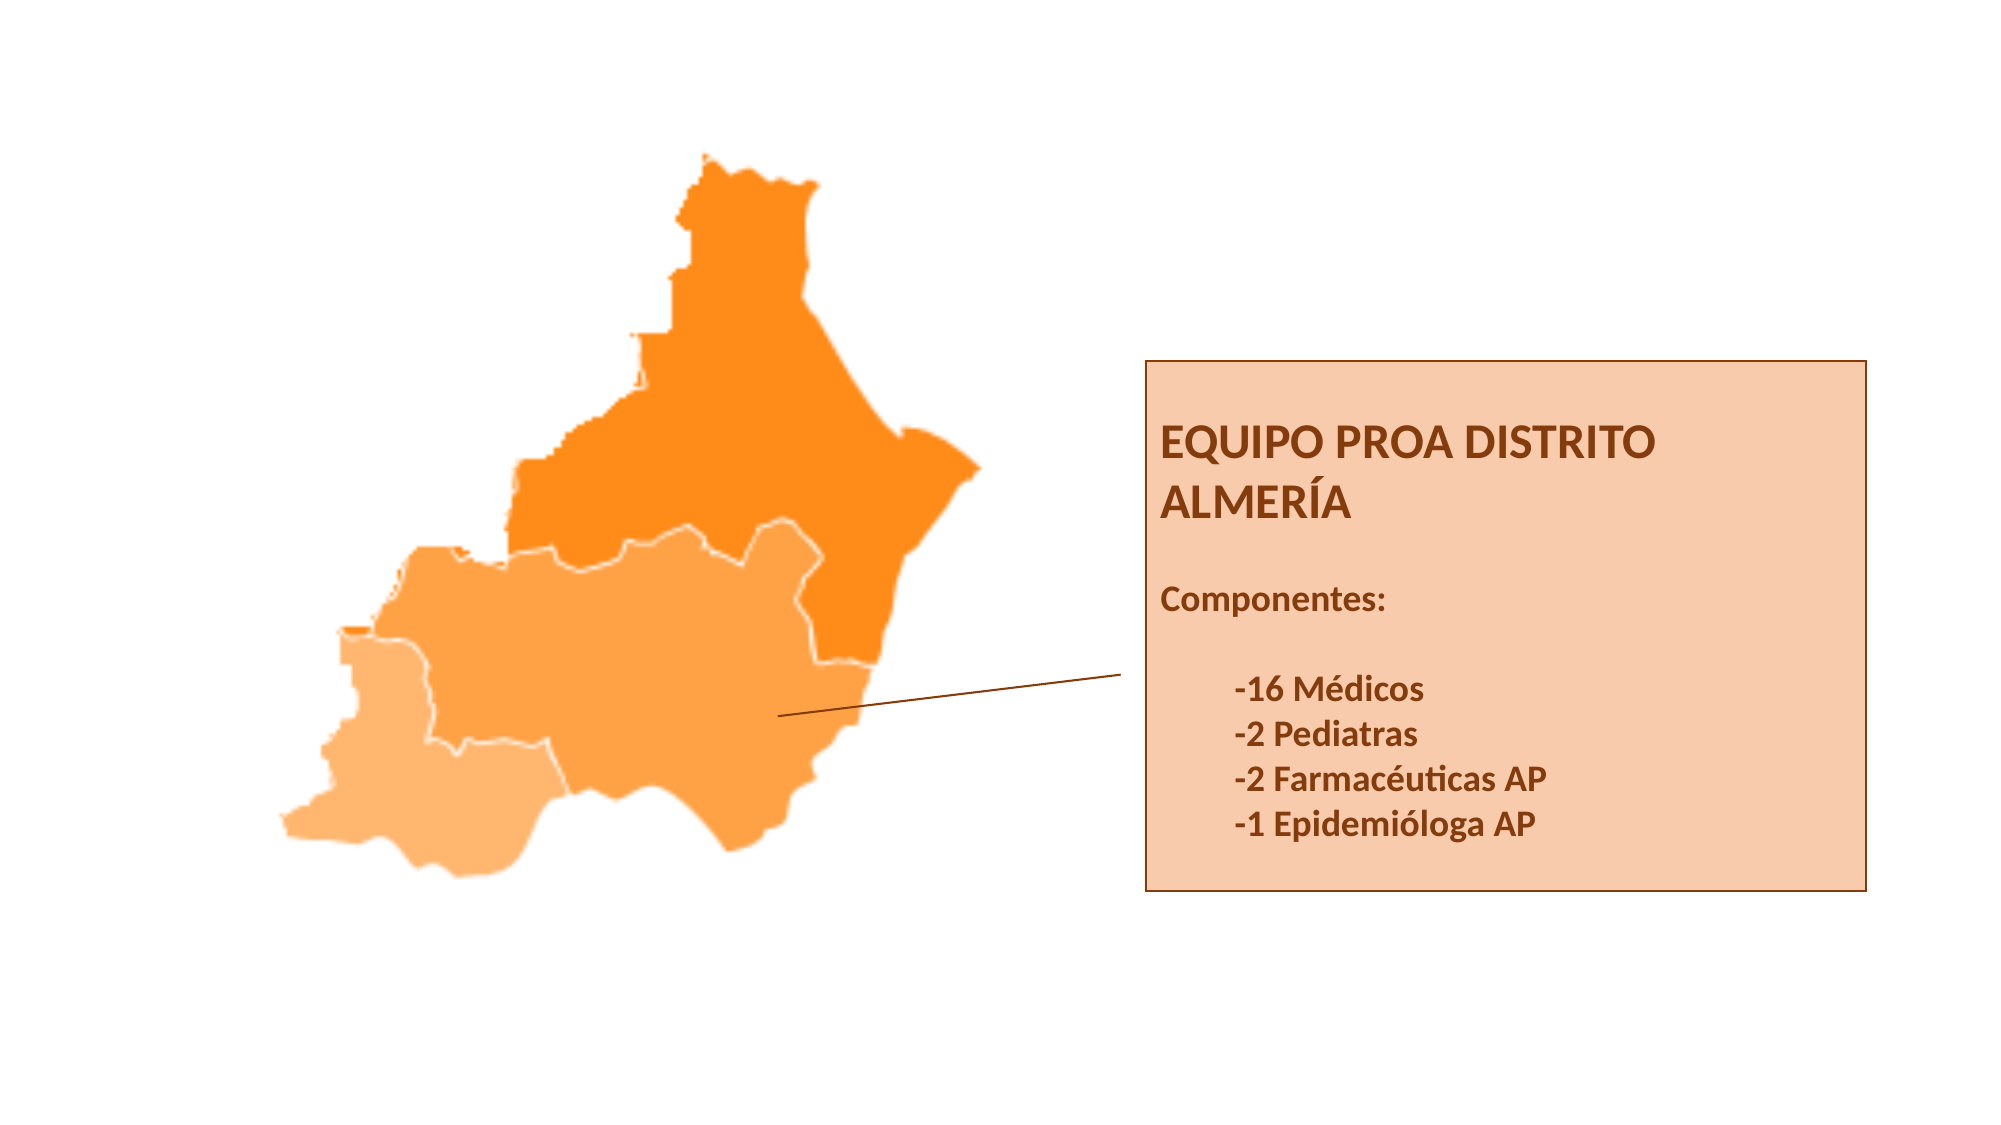

EQUIPO PROA DISTRITO ALMERÍA
Componentes:
	-16 Médicos
	-2 Pediatras
	-2 Farmacéuticas AP
	-1 Epidemióloga AP